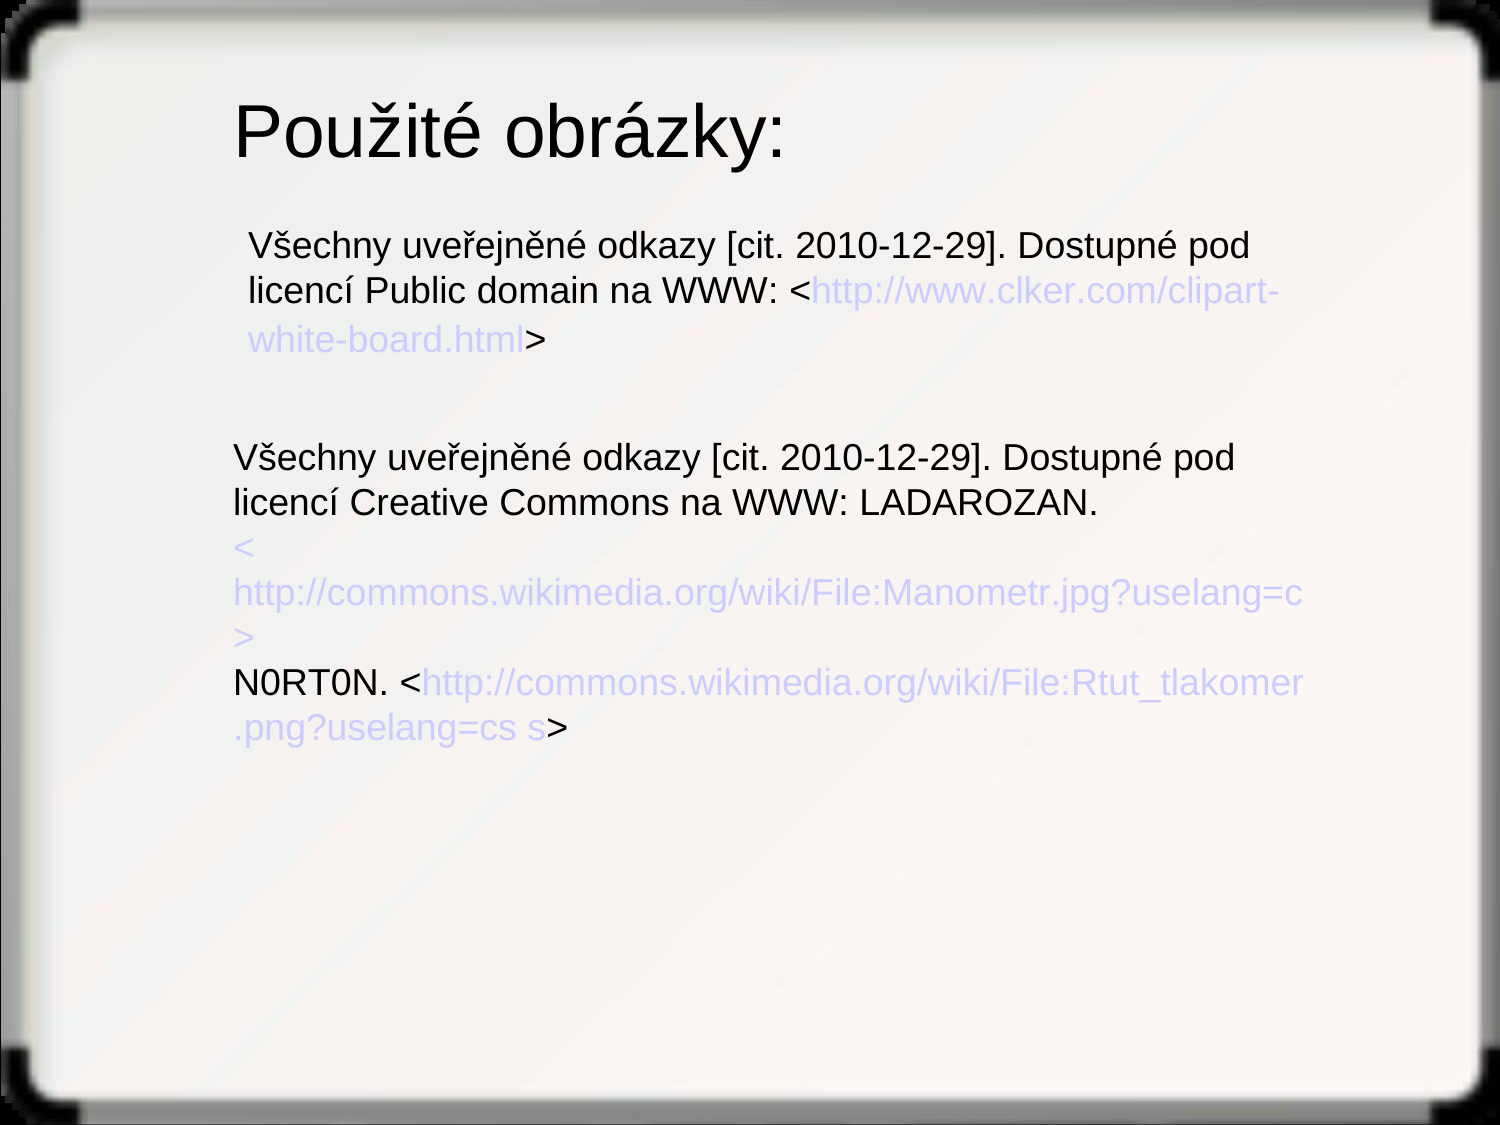

Použité obrázky:
Všechny uveřejněné odkazy [cit. 2010-12-29]. Dostupné pod licencí Public domain na WWW: <http://www.clker.com/clipart-white-board.html>
Všechny uveřejněné odkazy [cit. 2010-12-29]. Dostupné pod licencí Creative Commons na WWW: LADAROZAN.
<http://commons.wikimedia.org/wiki/File:Manometr.jpg?uselang=c>
N0RT0N. <http://commons.wikimedia.org/wiki/File:Rtut_tlakomer.png?uselang=cs s>